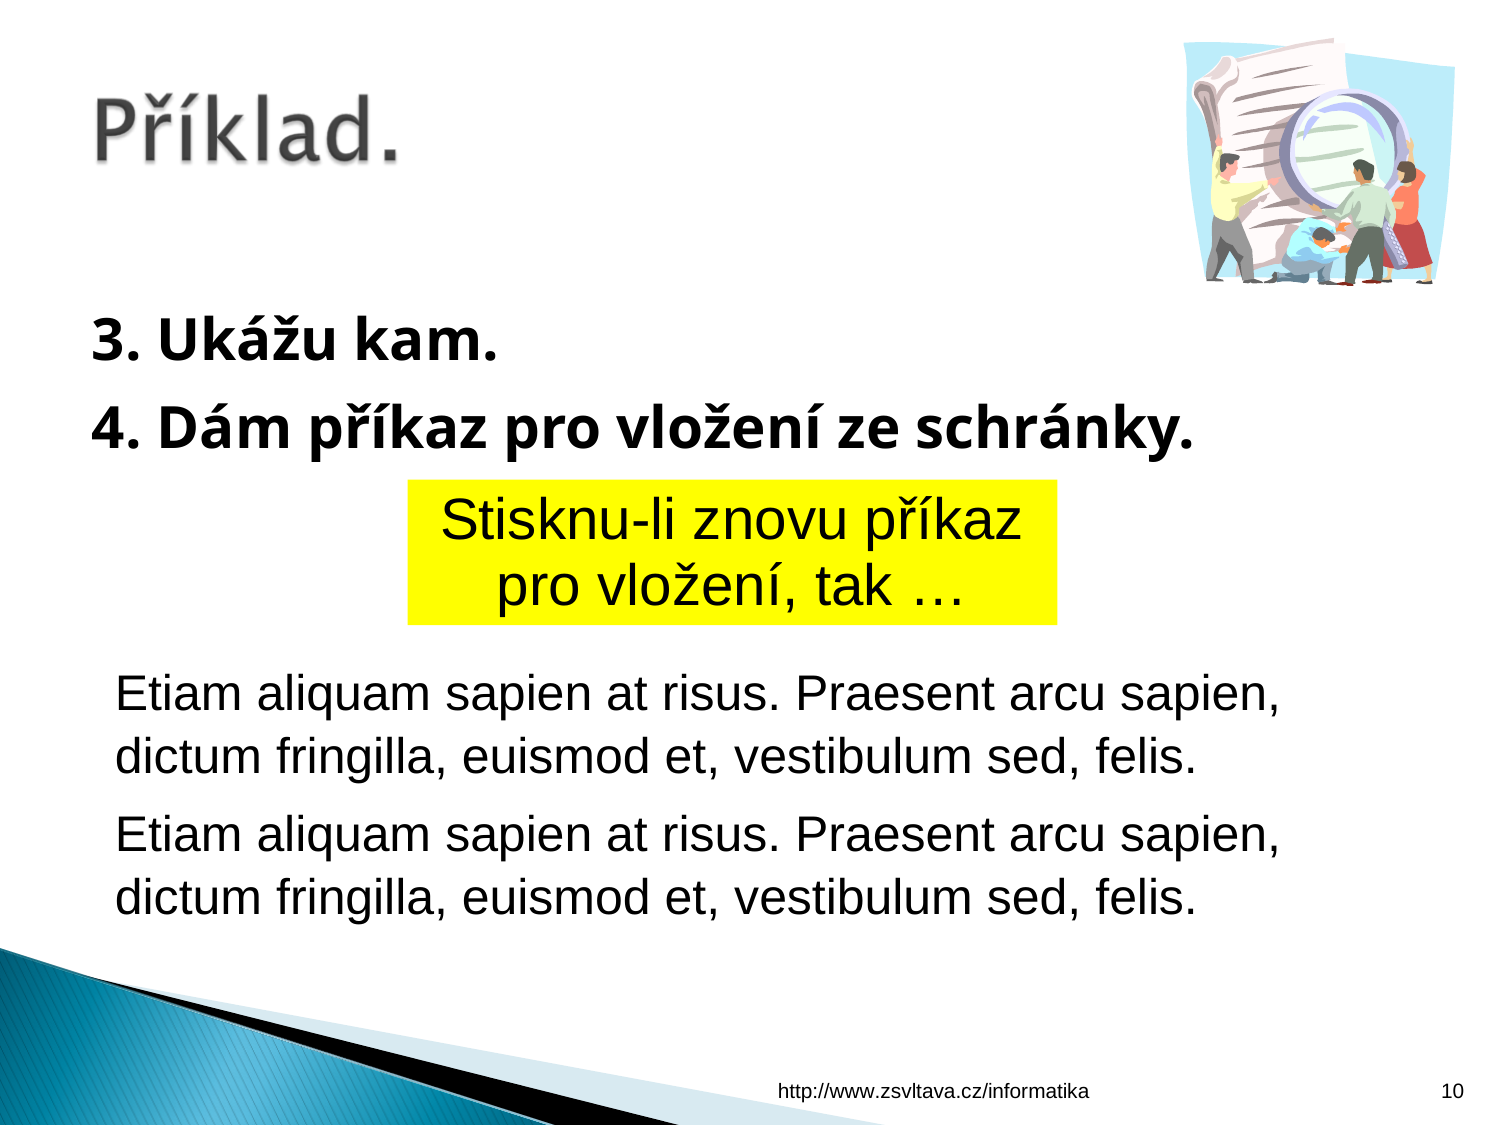

# 3. Ukážu kam.
4. Dám příkaz pro vložení ze schránky.
např. Ctrl+V
Stisknu-li znovu příkaz pro vložení, tak …
Etiam aliquam sapien at risus. Praesent arcu sapien, dictum fringilla, euismod et, vestibulum sed, felis.
Etiam aliquam sapien at risus. Praesent arcu sapien, dictum fringilla, euismod et, vestibulum sed, felis.
http://www.zsvltava.cz/informatika